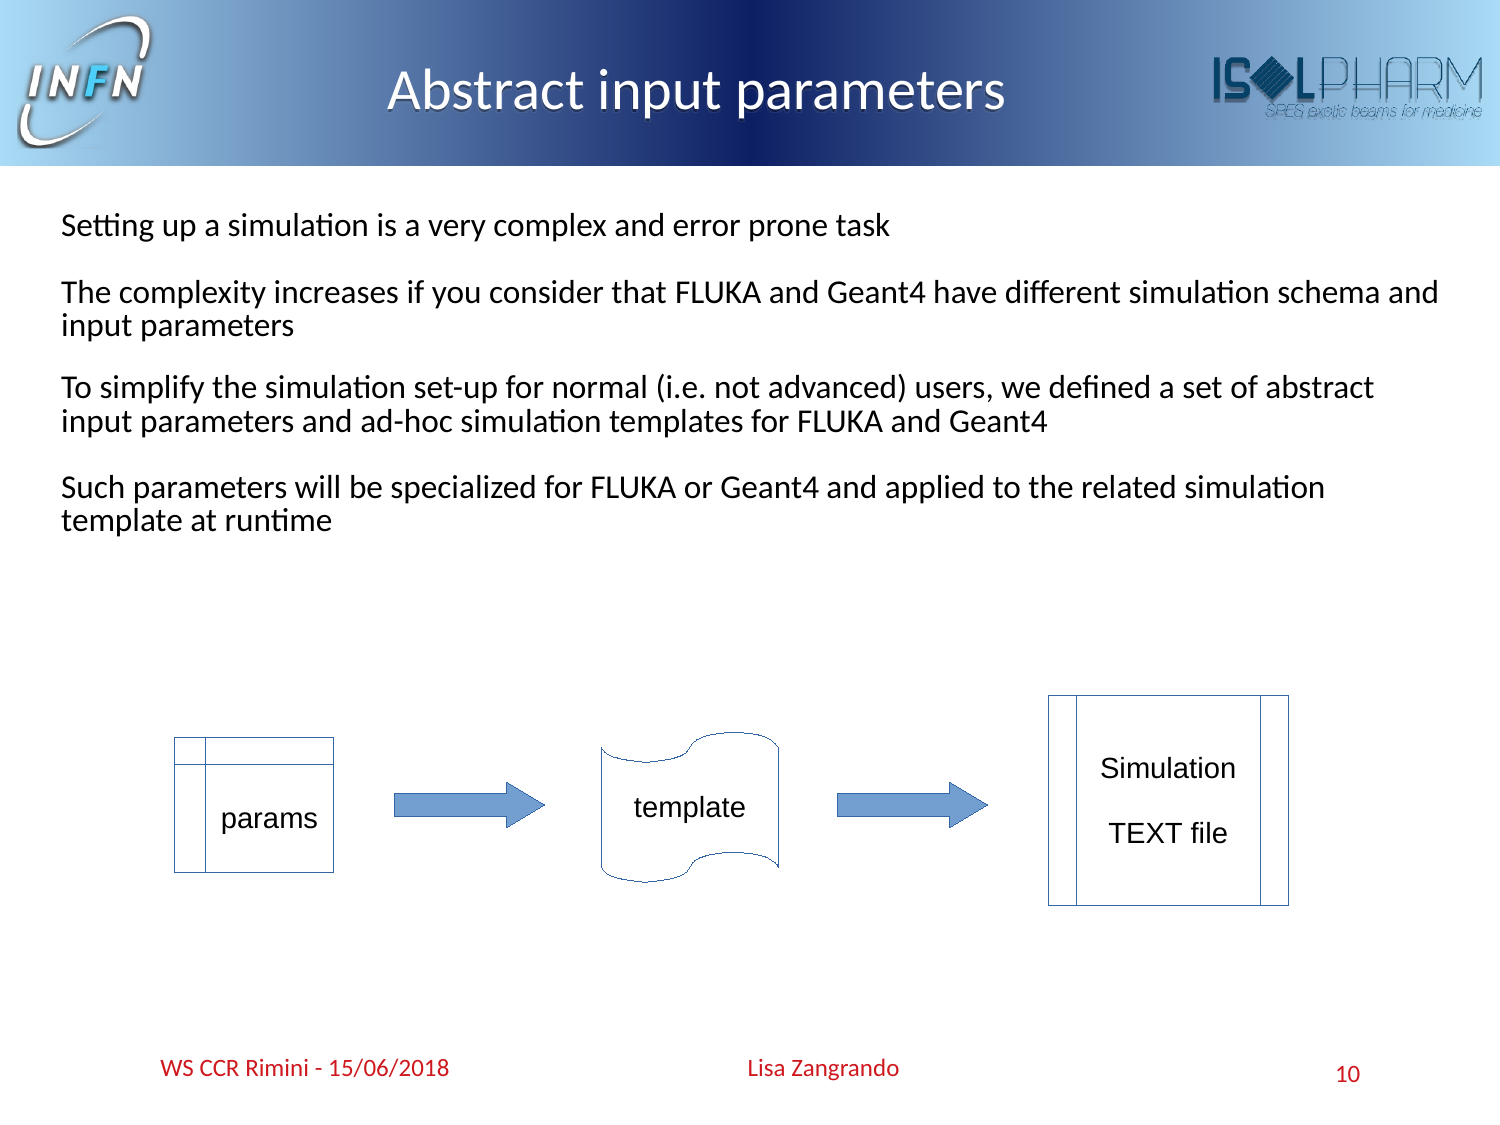

# Abstract input parameters
Setting up a simulation is a very complex and error prone task
The complexity increases if you consider that FLUKA and Geant4 have different simulation schema and input parameters
To simplify the simulation set-up for normal (i.e. not advanced) users, we defined a set of abstract input parameters and ad-hoc simulation templates for FLUKA and Geant4
Such parameters will be specialized for FLUKA or Geant4 and applied to the related simulation template at runtime
Simulation
TEXT file
template
params
10